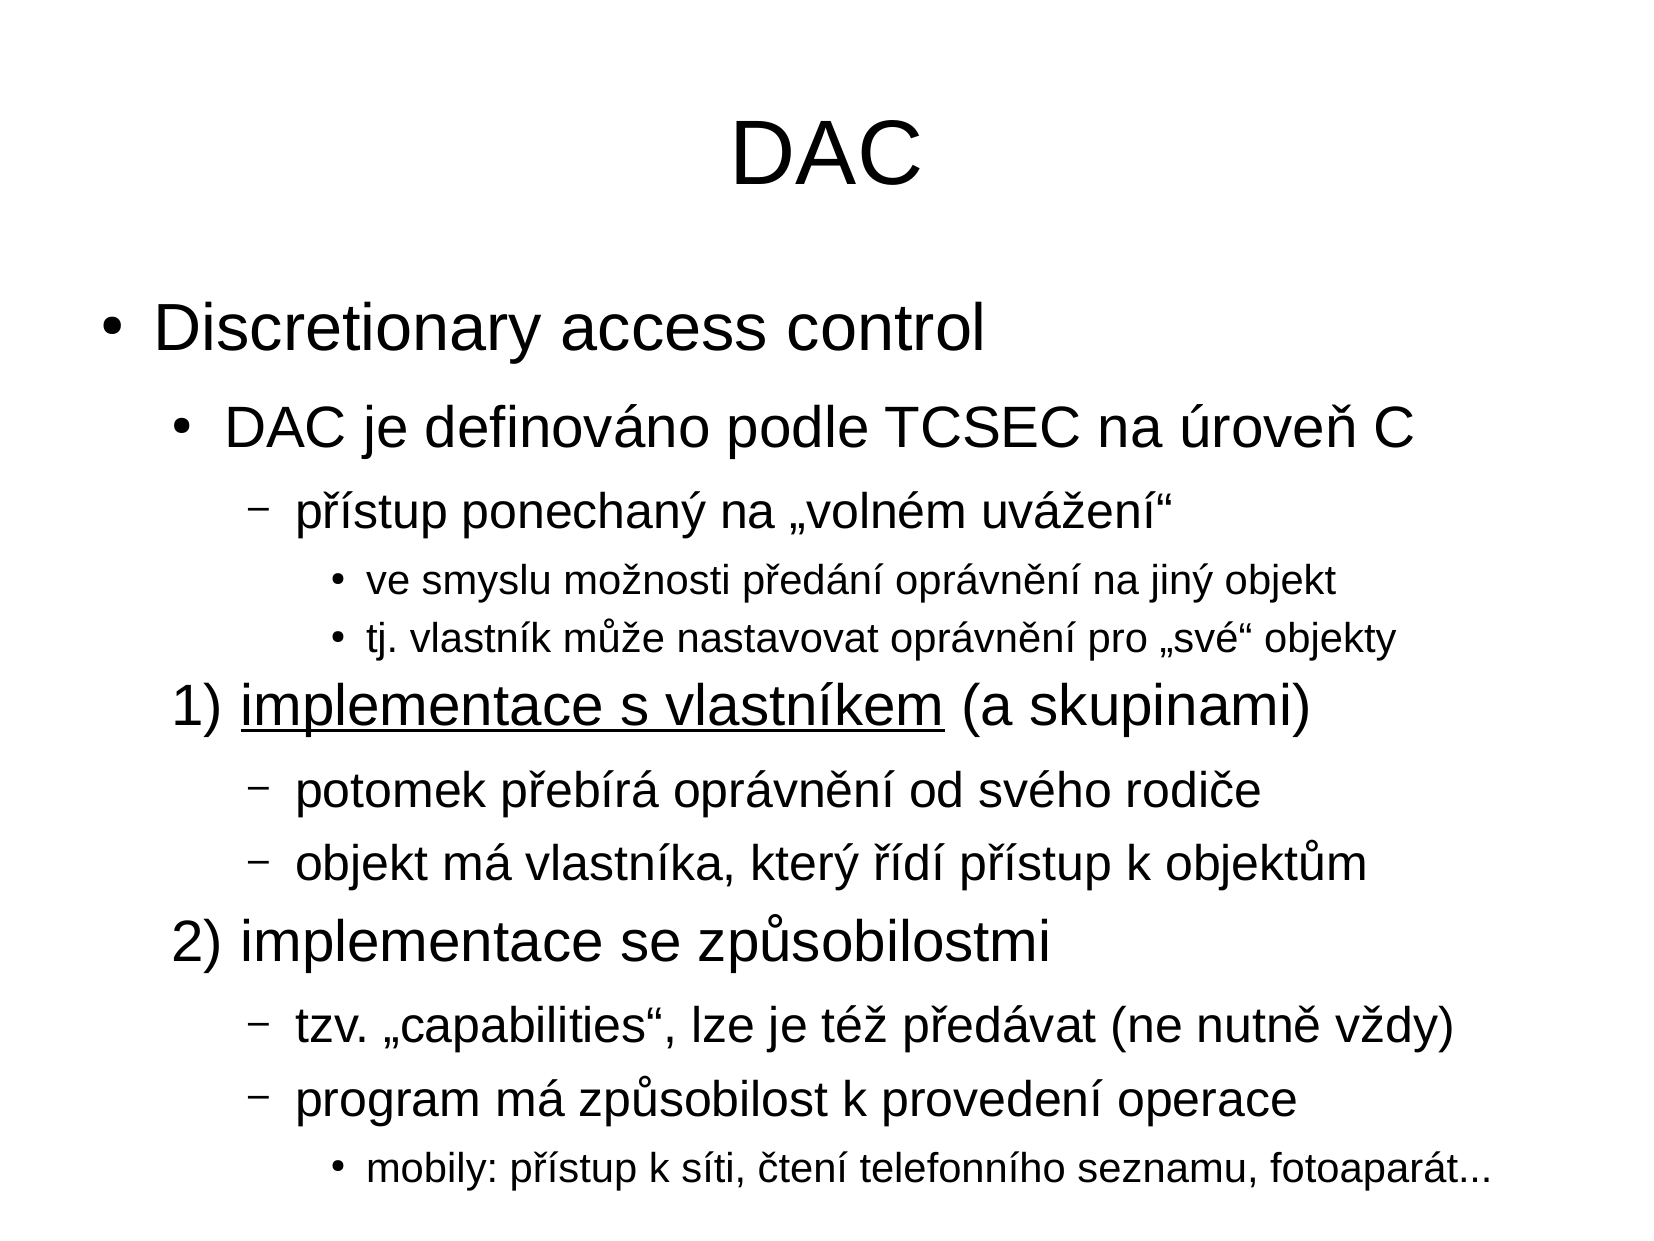

# DAC
Discretionary access control
DAC je definováno podle TCSEC na úroveň C
přístup ponechaný na „volném uvážení“
ve smyslu možnosti předání oprávnění na jiný objekt
tj. vlastník může nastavovat oprávnění pro „své“ objekty
 implementace s vlastníkem (a skupinami)
potomek přebírá oprávnění od svého rodiče
objekt má vlastníka, který řídí přístup k objektům
 implementace se způsobilostmi
tzv. „capabilities“, lze je též předávat (ne nutně vždy)
program má způsobilost k provedení operace
mobily: přístup k síti, čtení telefonního seznamu, fotoaparát...